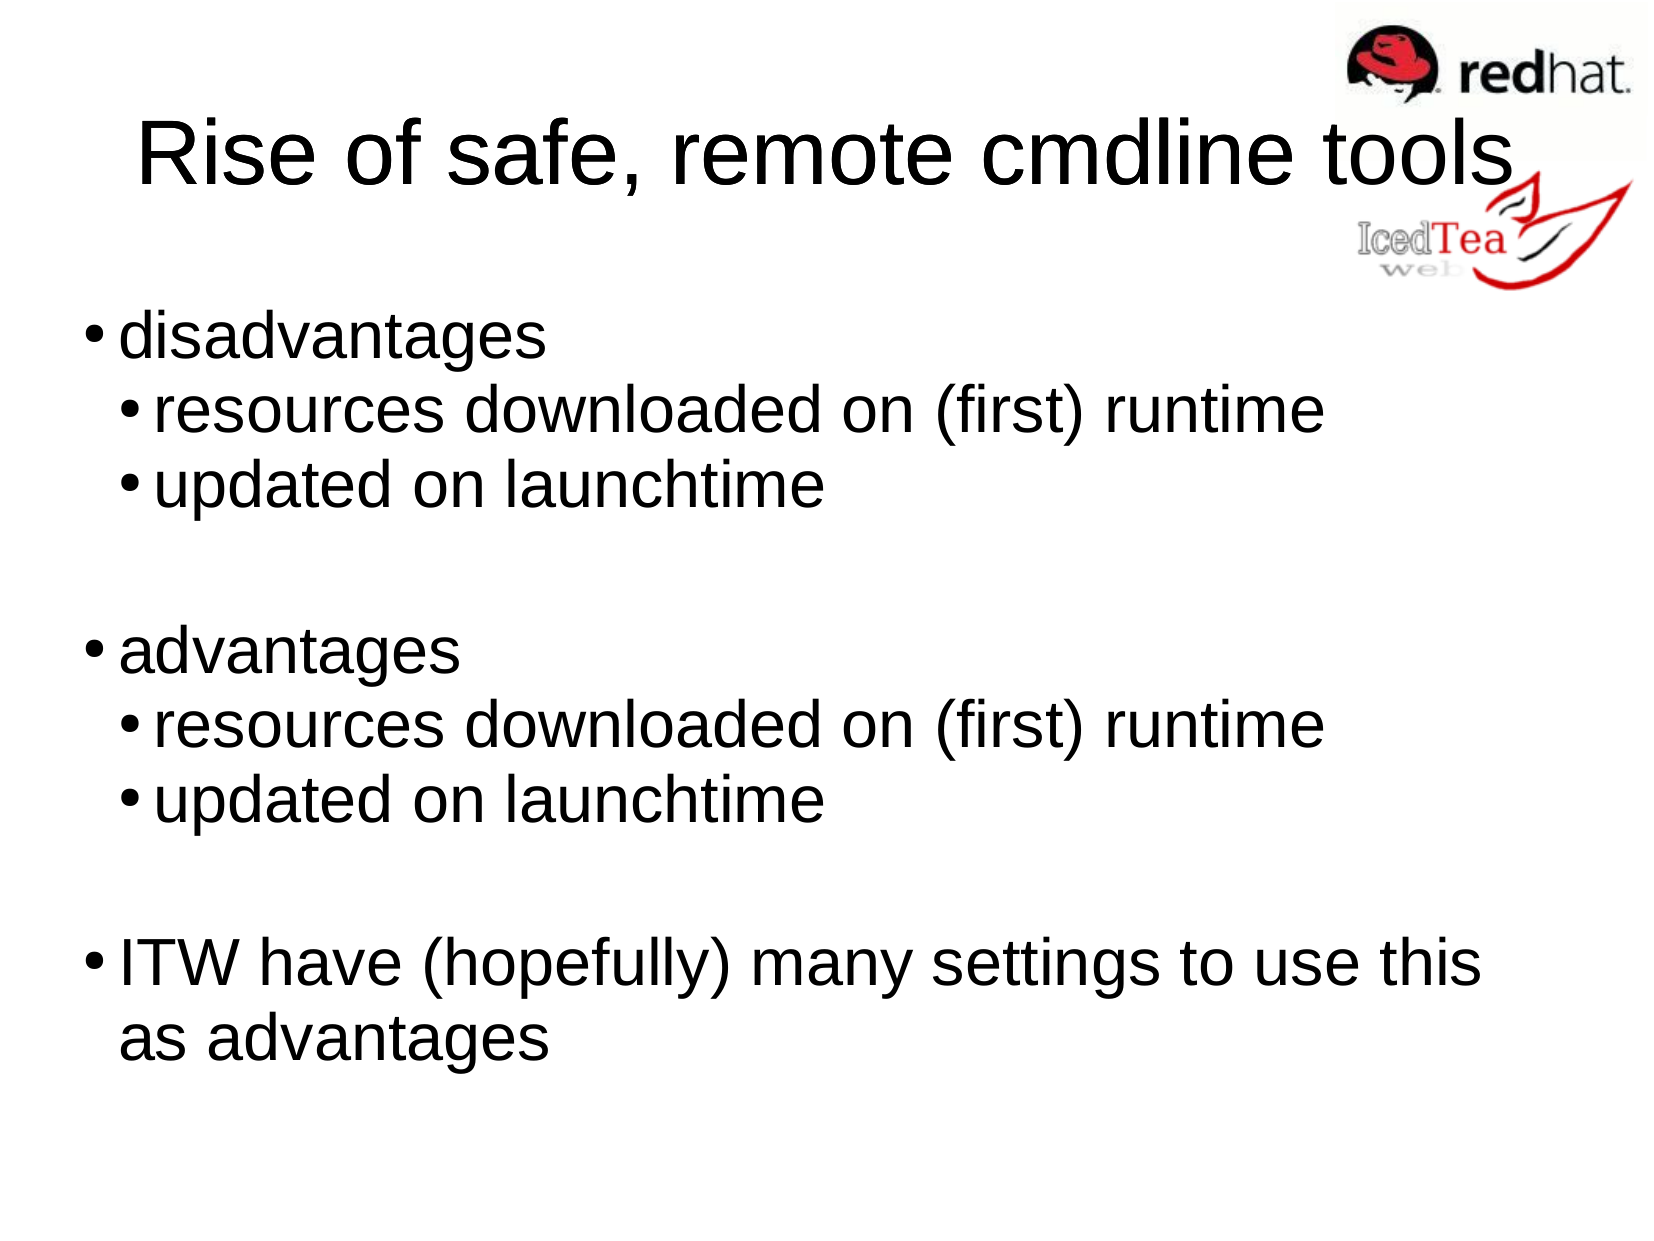

# Rise of safe, remote cmdline tools
Rise of safe, remote cmdline tools
disadvantages
resources downloaded on (first) runtime
updated on launchtime
advantages
resources downloaded on (first) runtime
updated on launchtime
ITW have (hopefully) many settings to use this as advantages